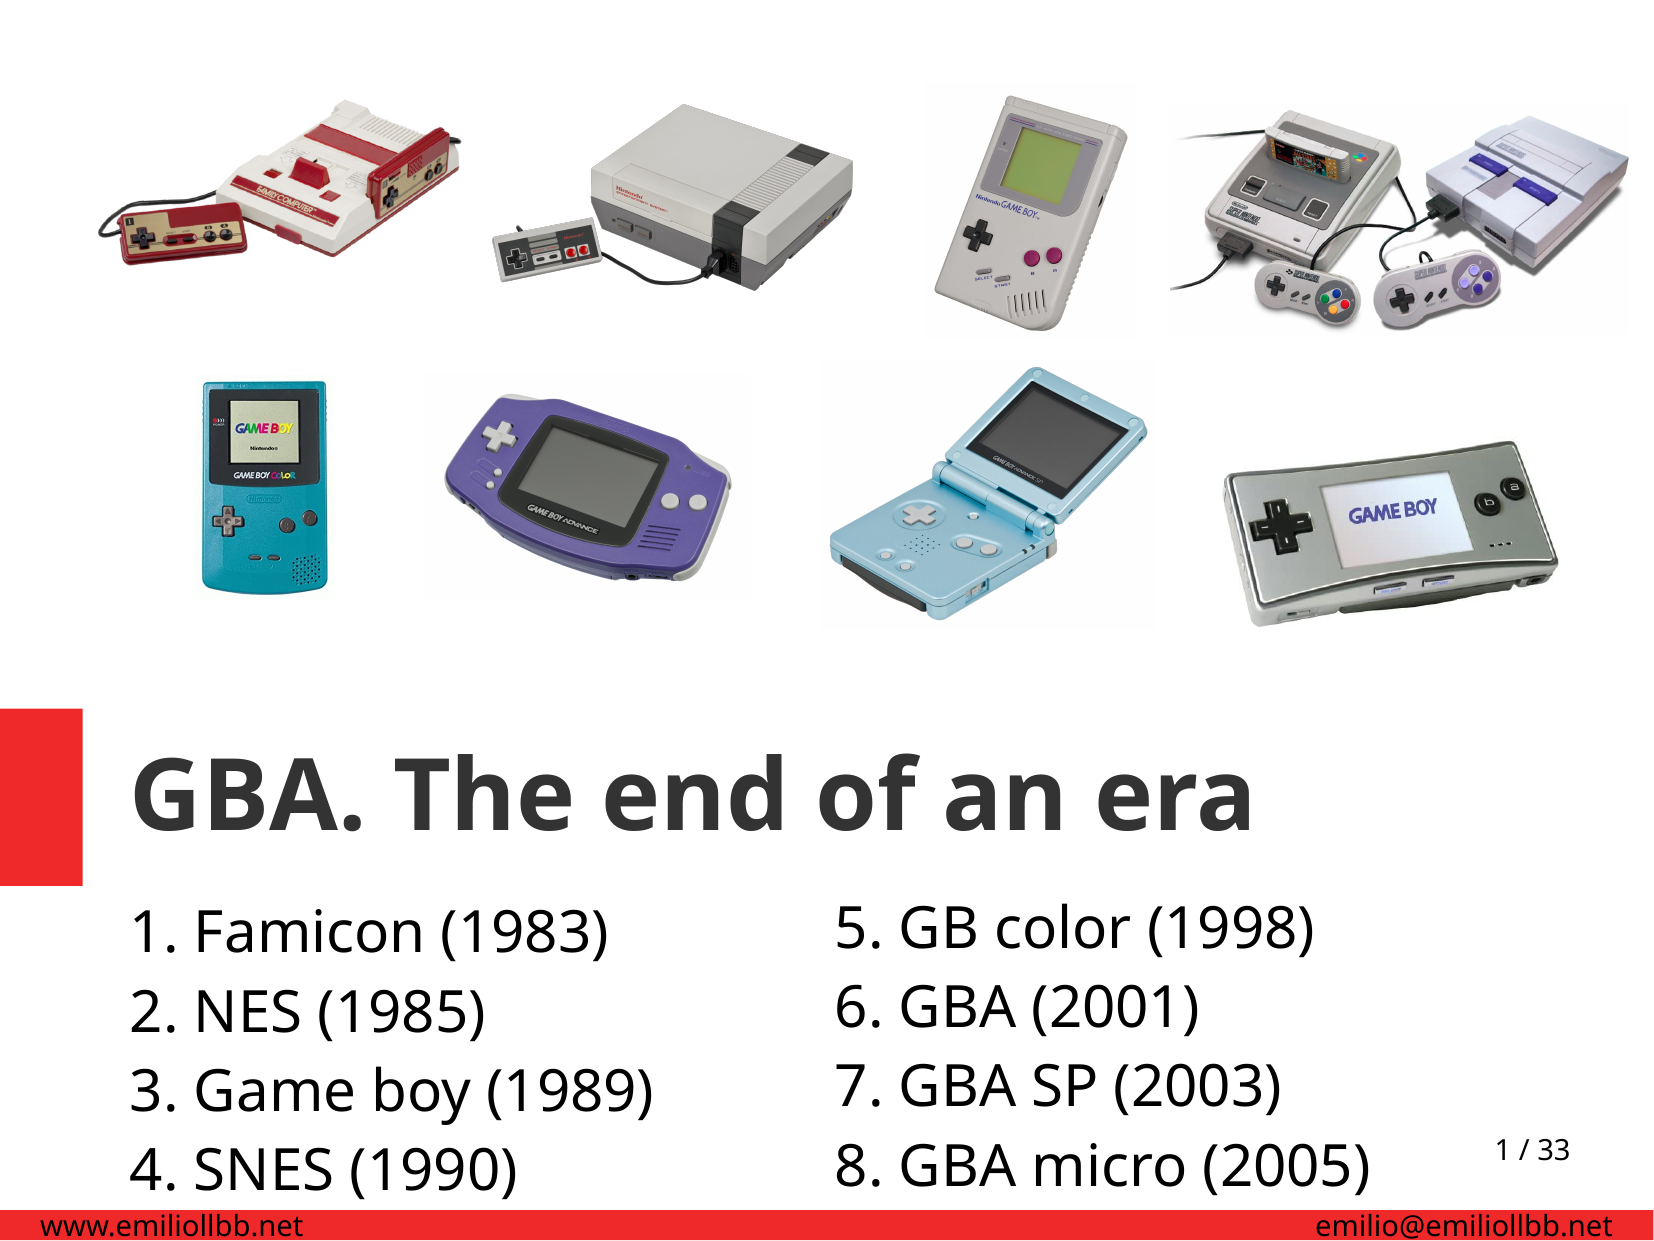

# GBA. The end of an era
5. GB color (1998)
6. GBA (2001)
7. GBA SP (2003)
8. GBA micro (2005)
1. Famicon (1983)
2. NES (1985)
3. Game boy (1989)
4. SNES (1990)
1